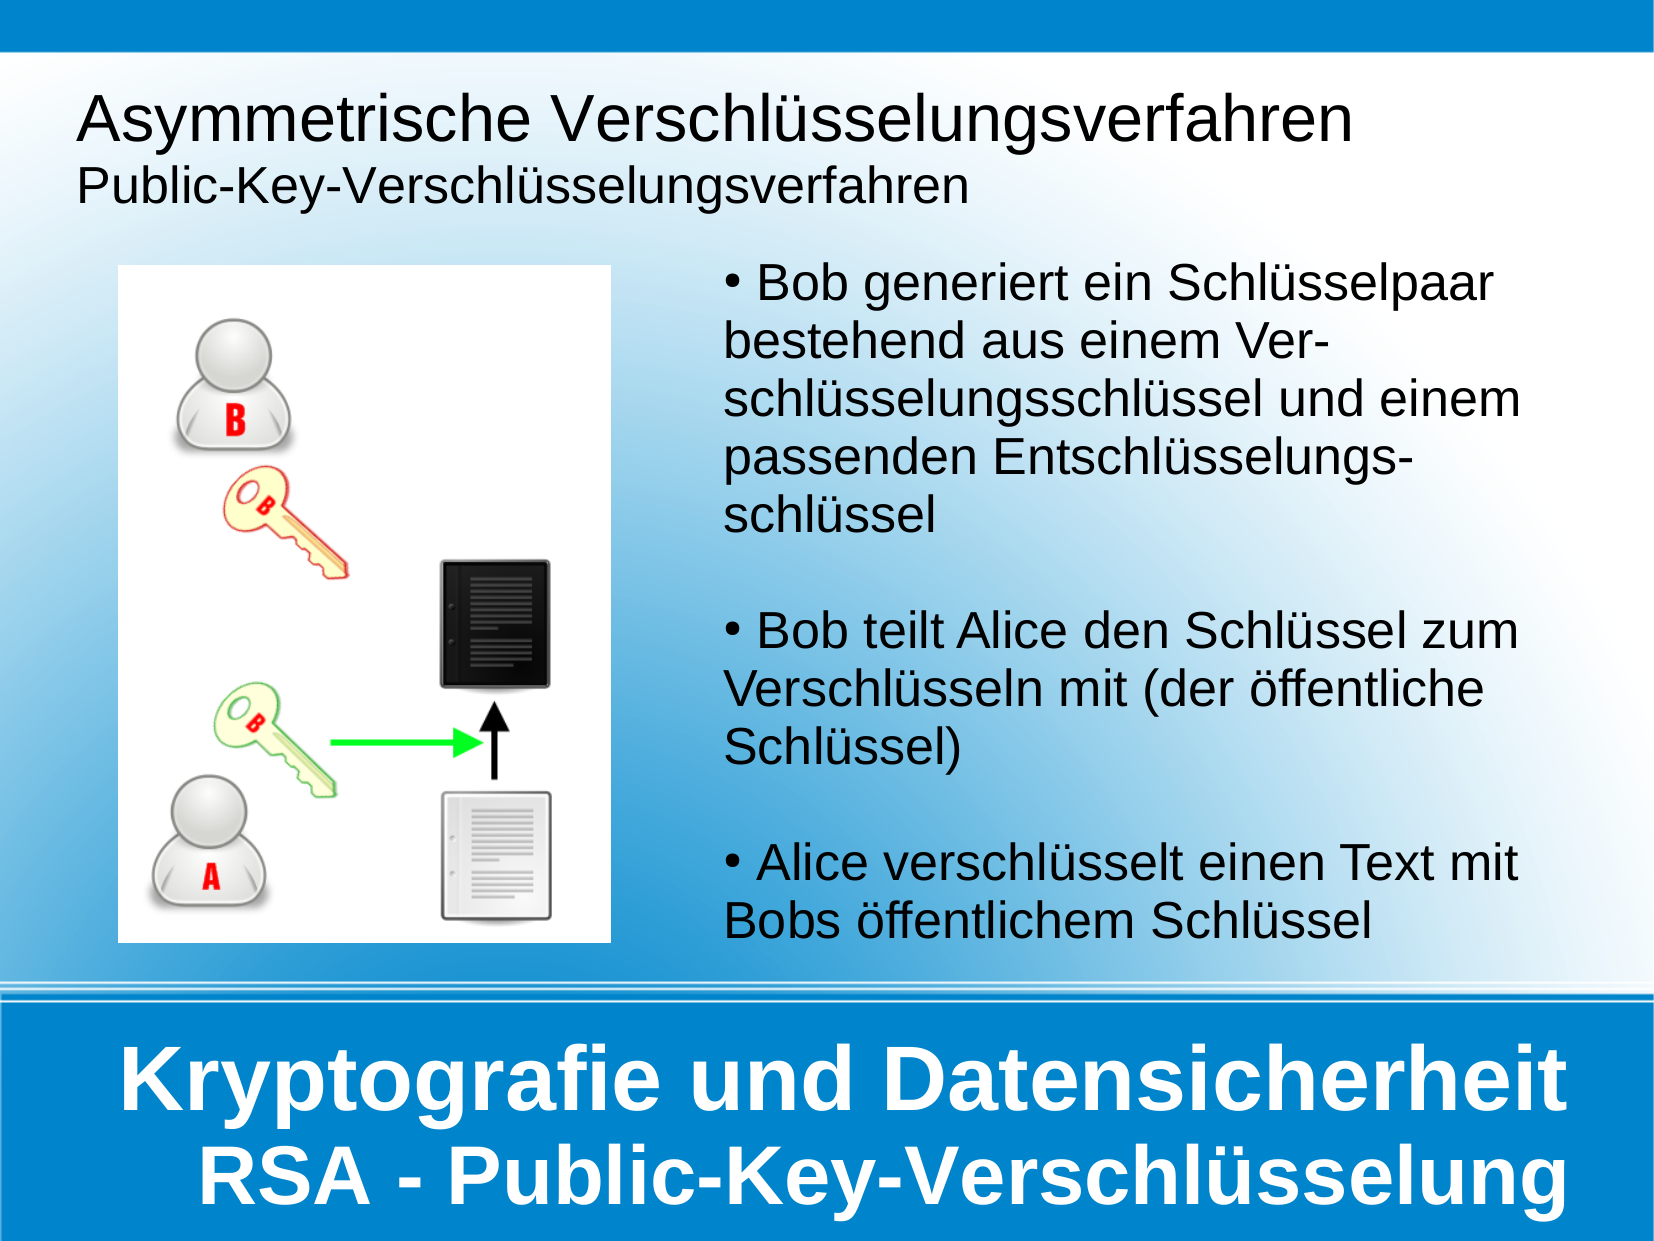

Asymmetrische Verschlüsselungsverfahren
Public-Key-Verschlüsselungsverfahren
 Bob generiert ein Schlüsselpaar bestehend aus einem Ver-schlüsselungsschlüssel und einem passenden Entschlüsselungs-schlüssel
 Bob teilt Alice den Schlüssel zum Verschlüsseln mit (der öffentliche Schlüssel)
 Alice verschlüsselt einen Text mit Bobs öffentlichem Schlüssel
# Kryptografie und Datensicherheit RSA - Public-Key-Verschlüsselung